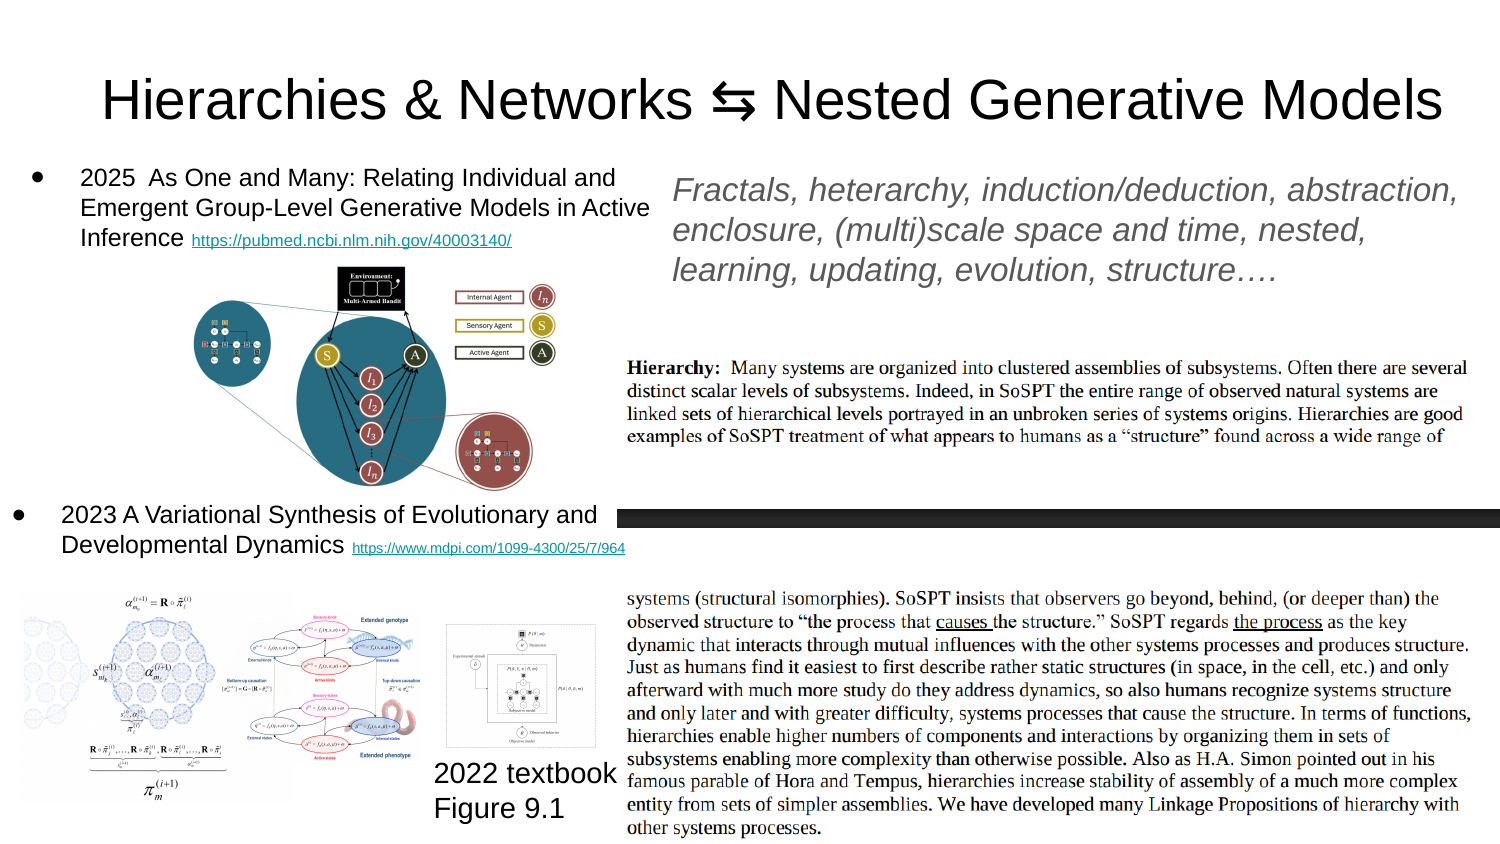

# 5 Hierarchies & Networks ⇆ Nested Generative Models
2025 As One and Many: Relating Individual and Emergent Group-Level Generative Models in Active Inference https://pubmed.ncbi.nlm.nih.gov/40003140/
Fractals, heterarchy, induction/deduction, abstraction, enclosure, (multi)scale space and time, nested, learning, updating, evolution, structure….
2023 A Variational Synthesis of Evolutionary and Developmental Dynamics https://www.mdpi.com/1099-4300/25/7/964
2022 textbook Figure 9.1